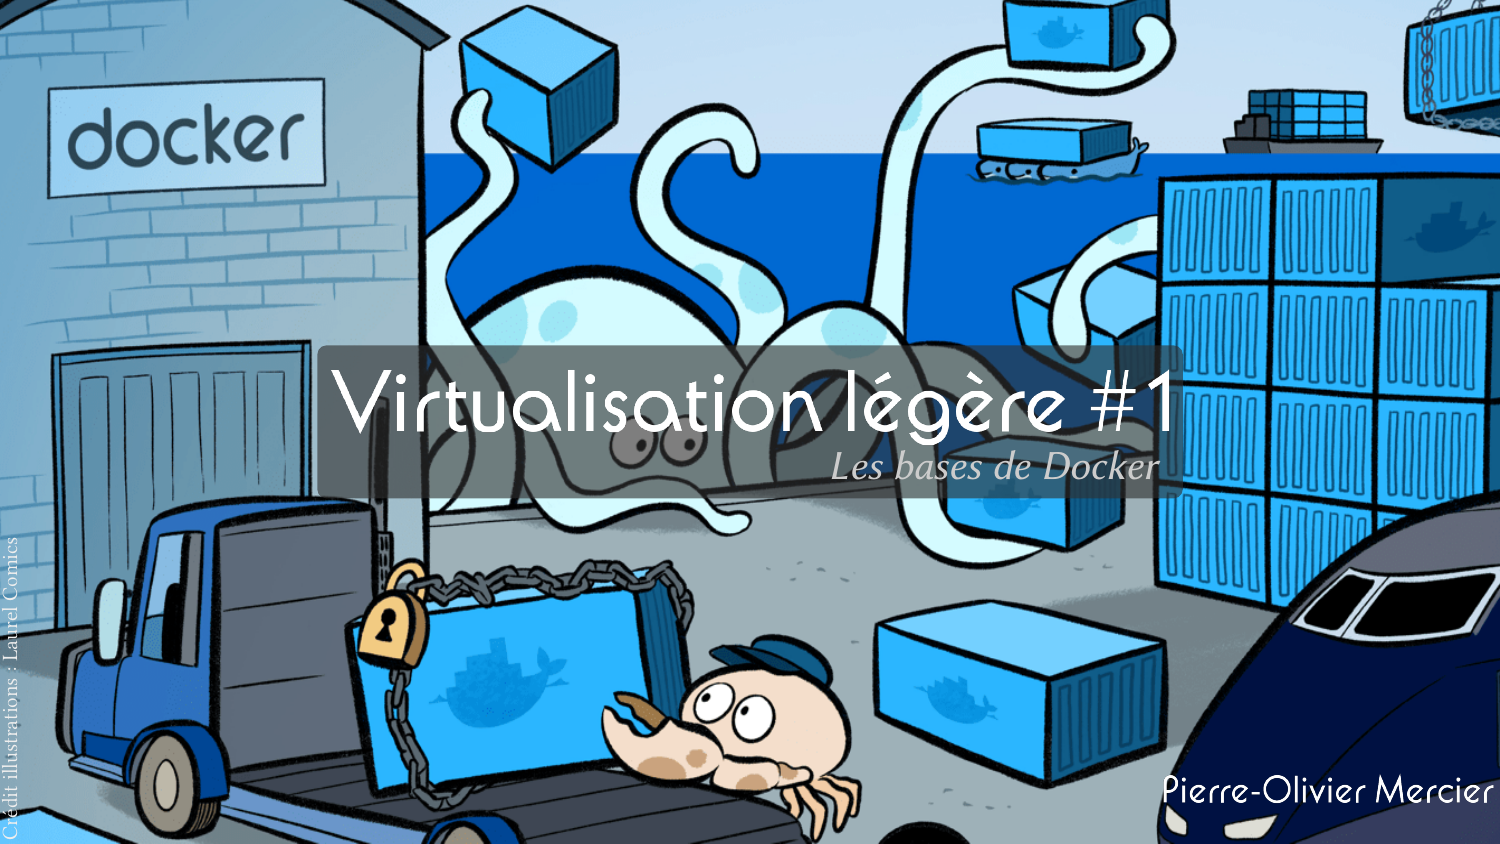

Les bases de Docker
Crédit illustrations : Laurel Comics